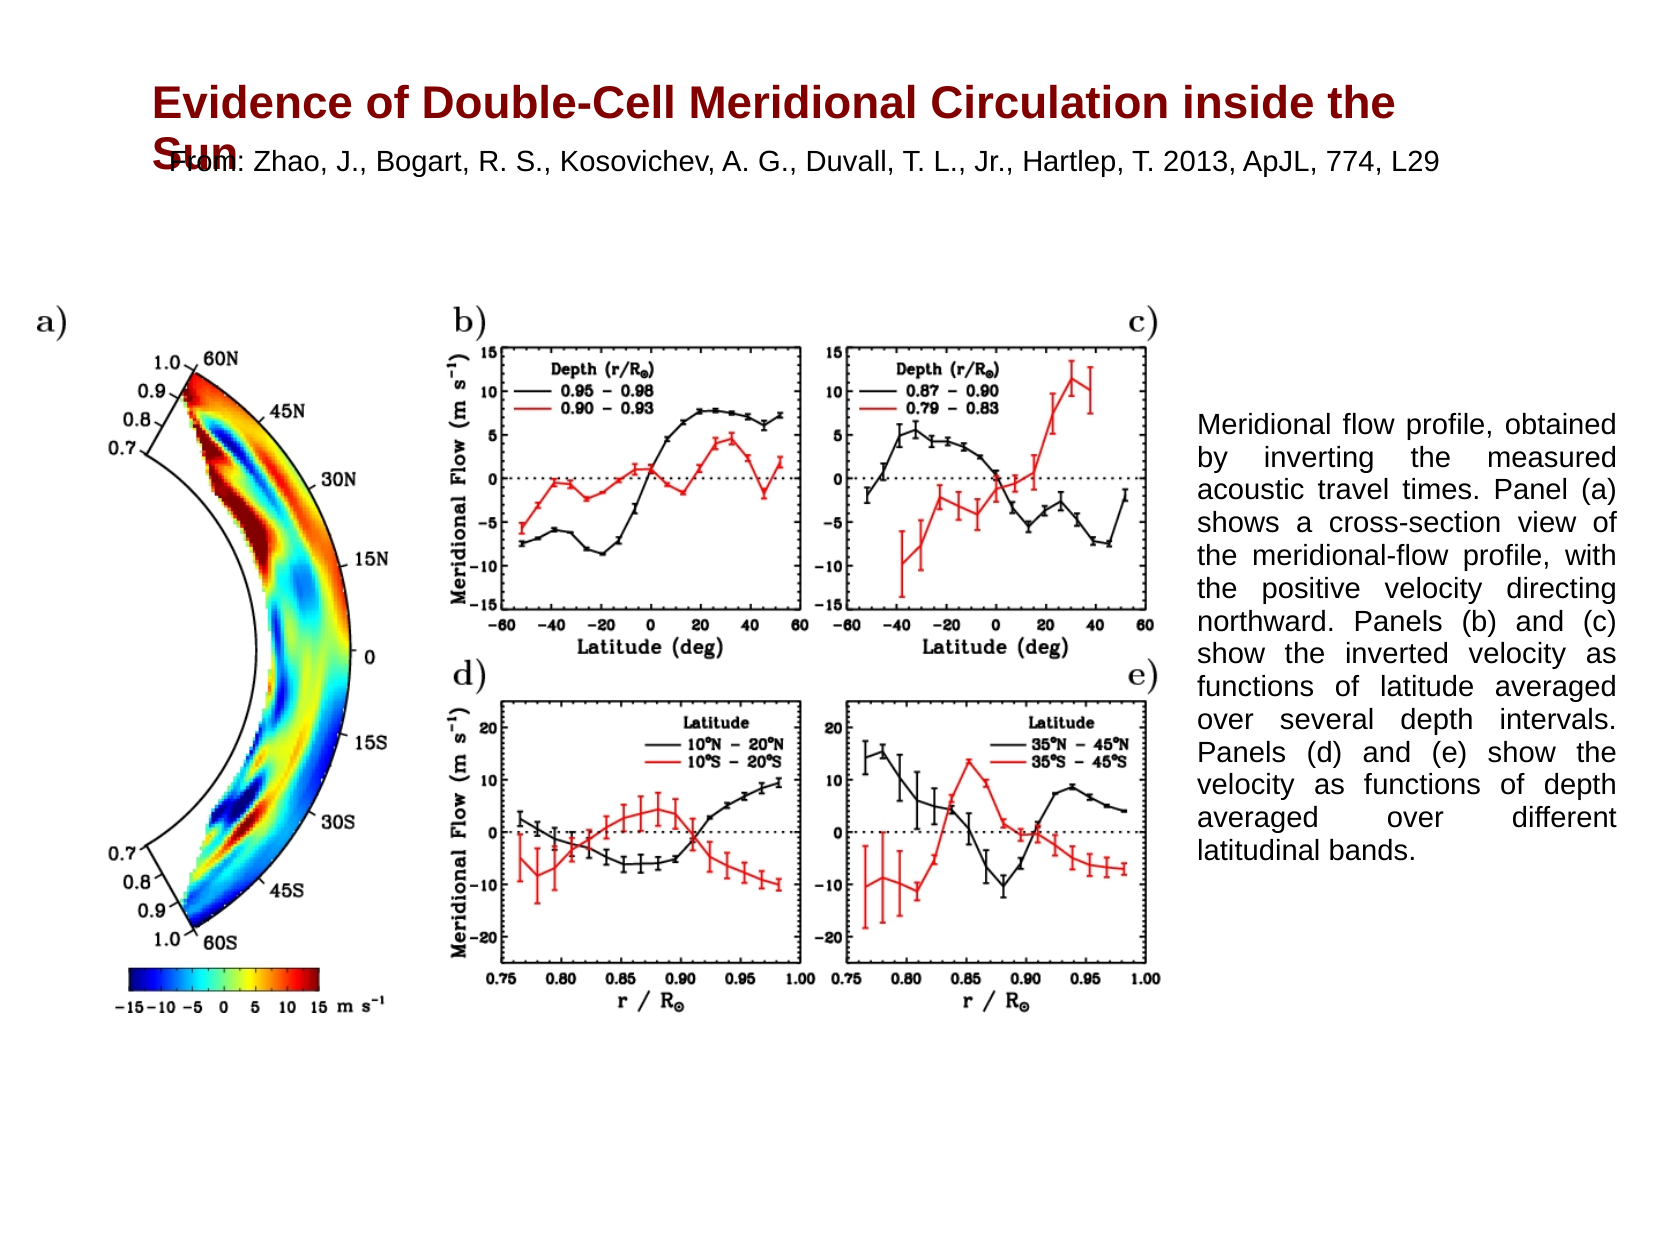

Evidence of Double-Cell Meridional Circulation inside the Sun
From: Zhao, J., Bogart, R. S., Kosovichev, A. G., Duvall, T. L., Jr., Hartlep, T. 2013, ApJL, 774, L29
Meridional flow profile, obtained by inverting the measured acoustic travel times. Panel (a) shows a cross-section view of the meridional-flow profile, with the positive velocity directing northward. Panels (b) and (c) show the inverted velocity as functions of latitude averaged over several depth intervals. Panels (d) and (e) show the velocity as functions of depth averaged over different latitudinal bands.